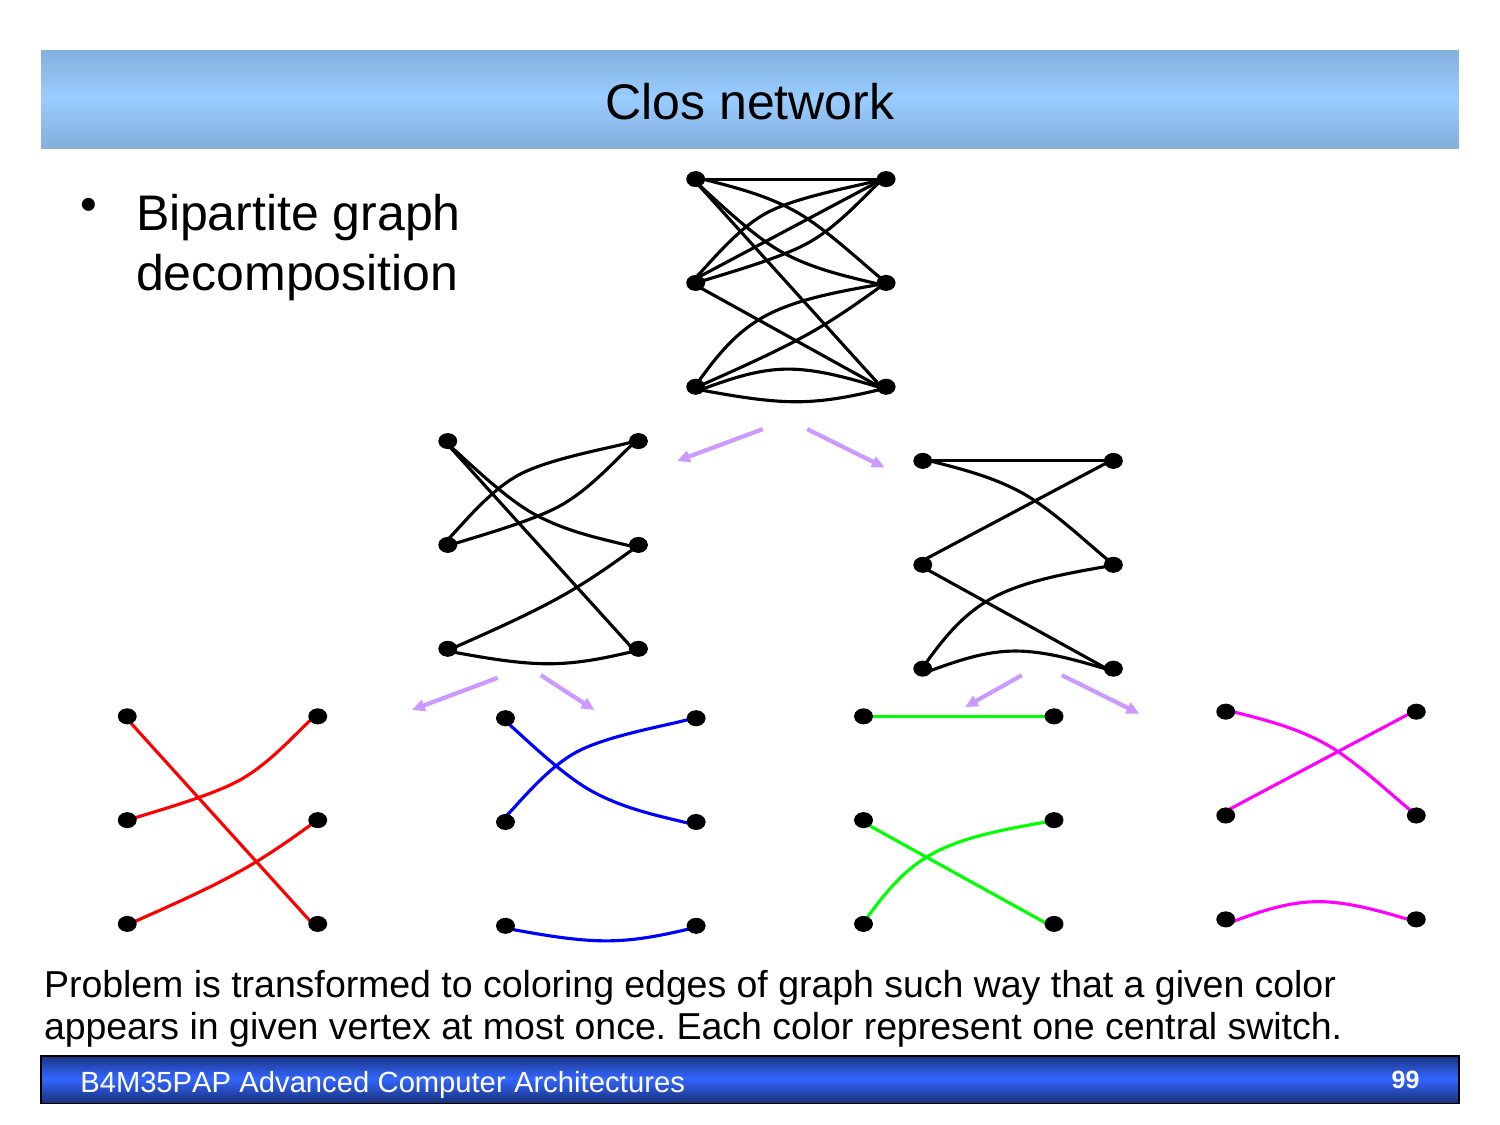

# Clos network
Bipartite graph decomposition
Problem is transformed to coloring edges of graph such way that a given color appears in given vertex at most once. Each color represent one central switch.